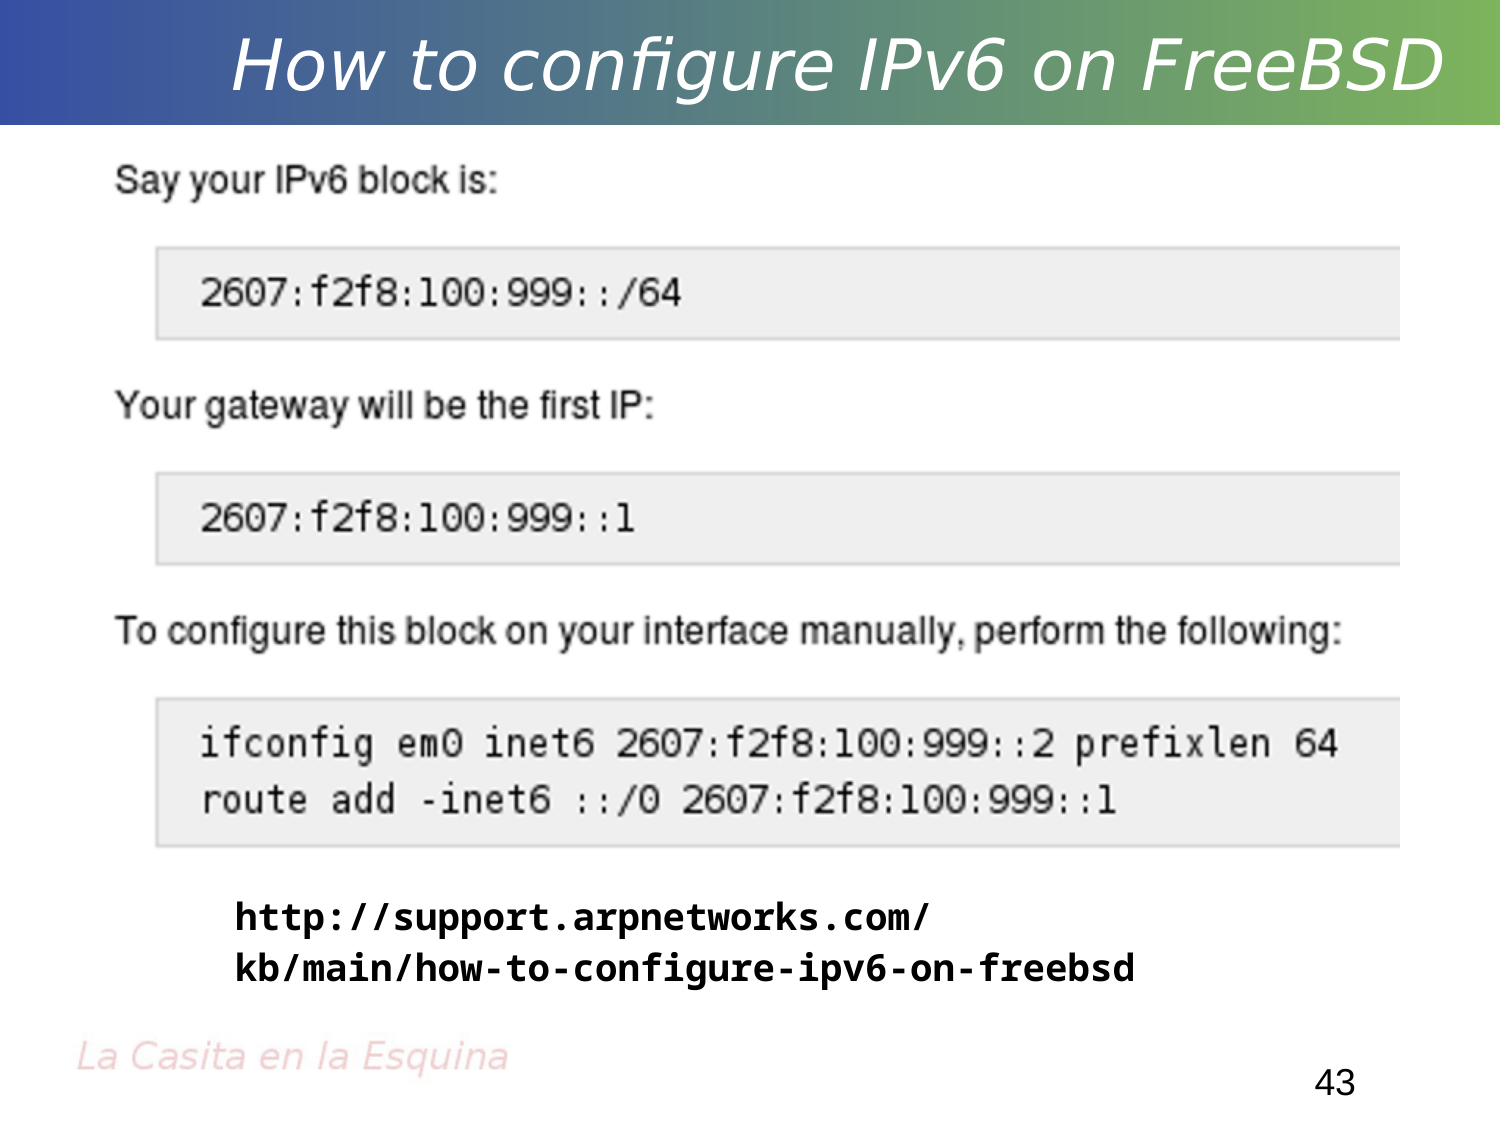

# How to configure IPv6 on FreeBSD
http://support.arpnetworks.com/
kb/main/how-to-configure-ipv6-on-freebsd
43